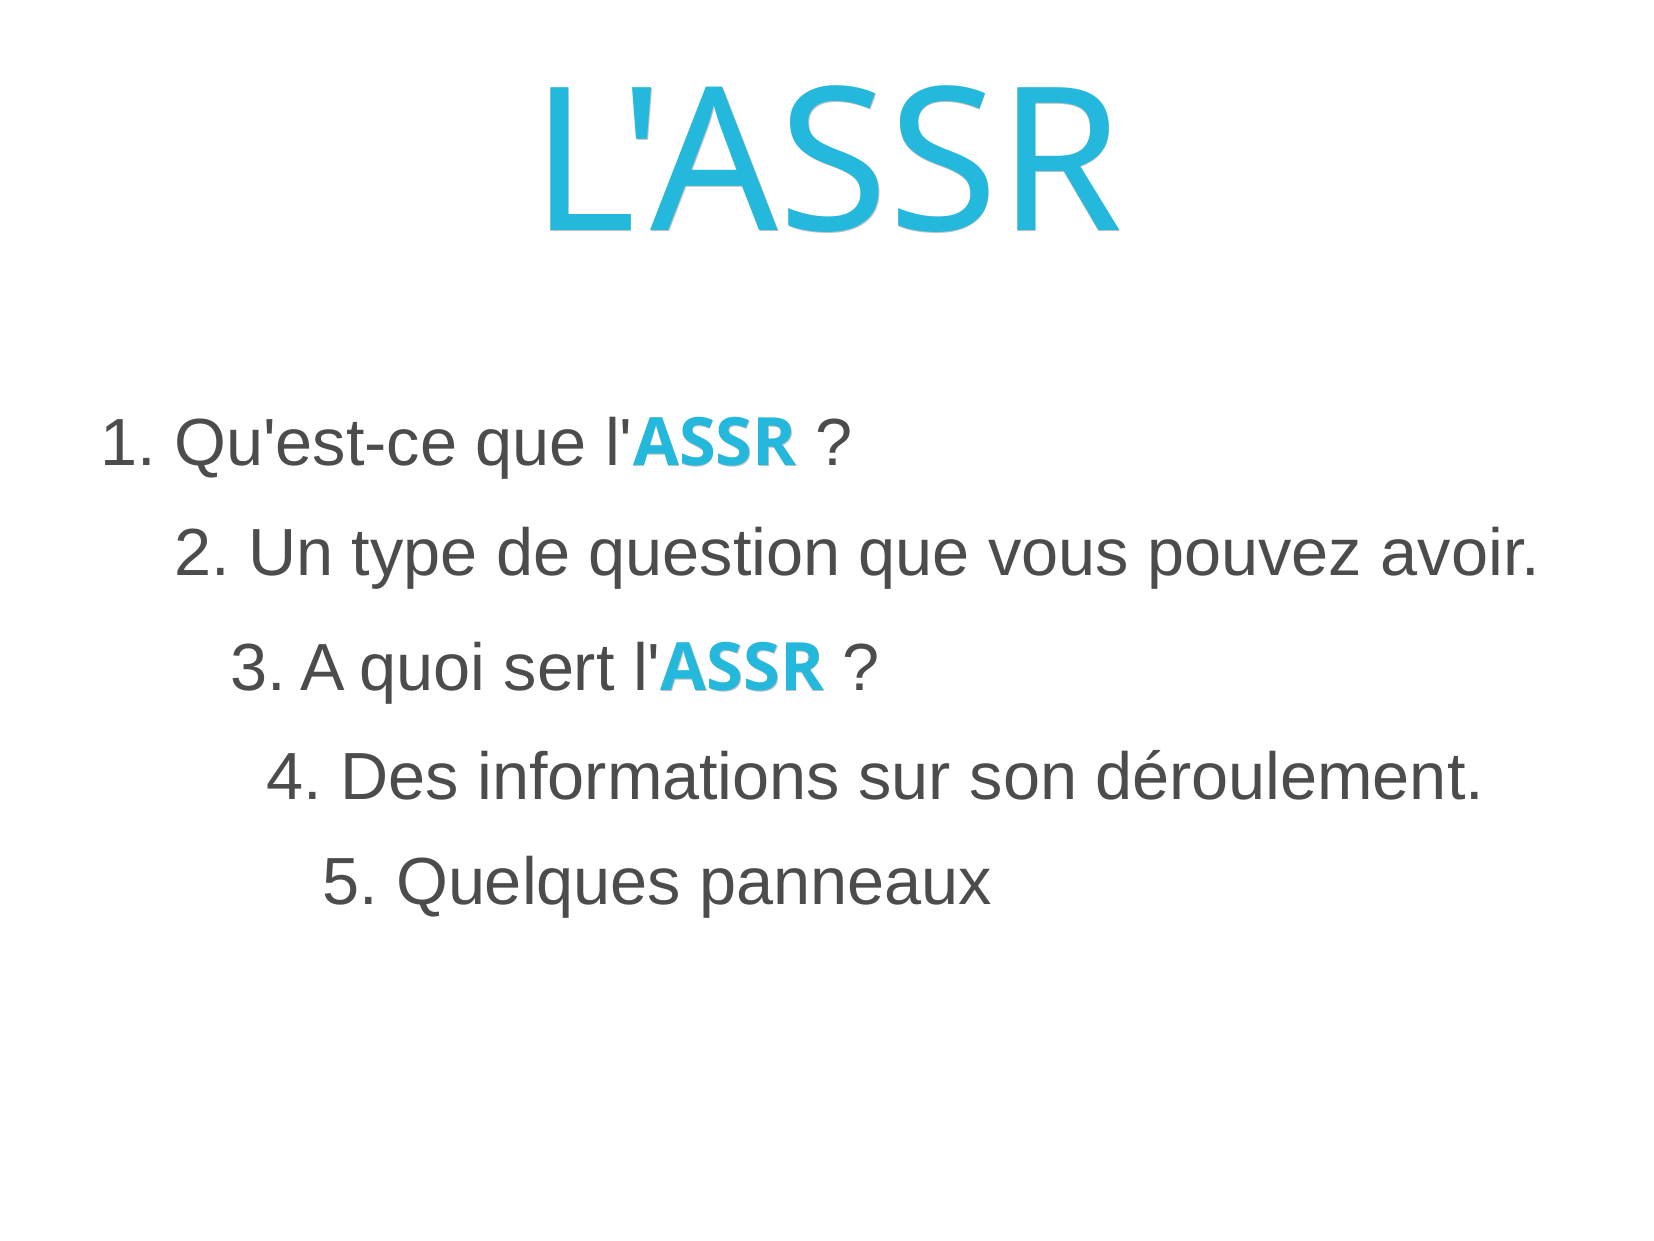

# L'ASSR
1. Qu'est-ce que l'ASSR ?
 2. Un type de question que vous pouvez avoir.
 3. A quoi sert l'ASSR ?
 4. Des informations sur son déroulement.
 5. Quelques panneaux